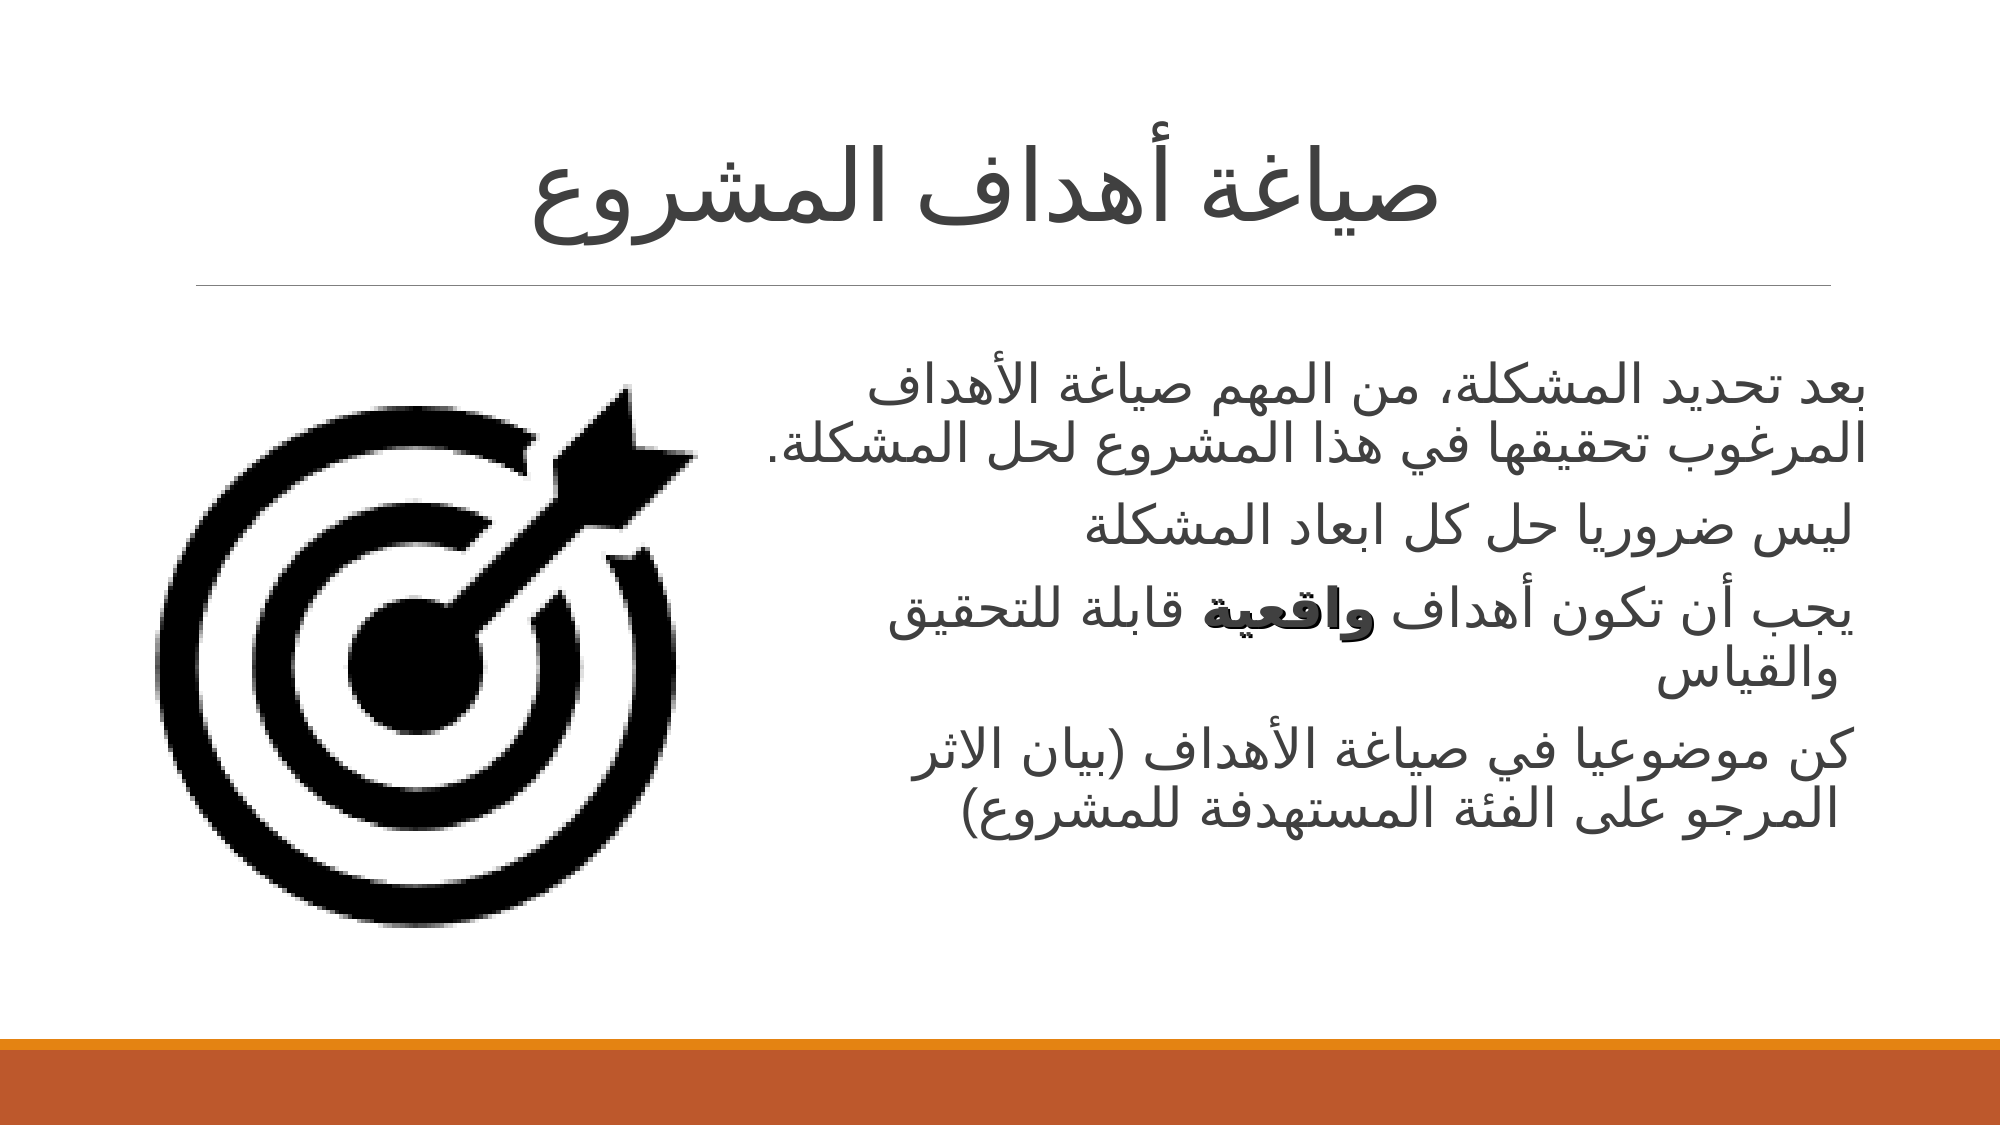

# صياغة أهداف المشروع
بعد تحديد المشكلة، من المهم صياغة الأهداف المرغوب تحقيقها في هذا المشروع لحل المشكلة.
ليس ضروريا حل كل ابعاد المشكلة
يجب أن تكون أهداف واقعية قابلة للتحقيق والقياس
كن موضوعيا في صياغة الأهداف (بيان الاثر المرجو على الفئة المستهدفة للمشروع)